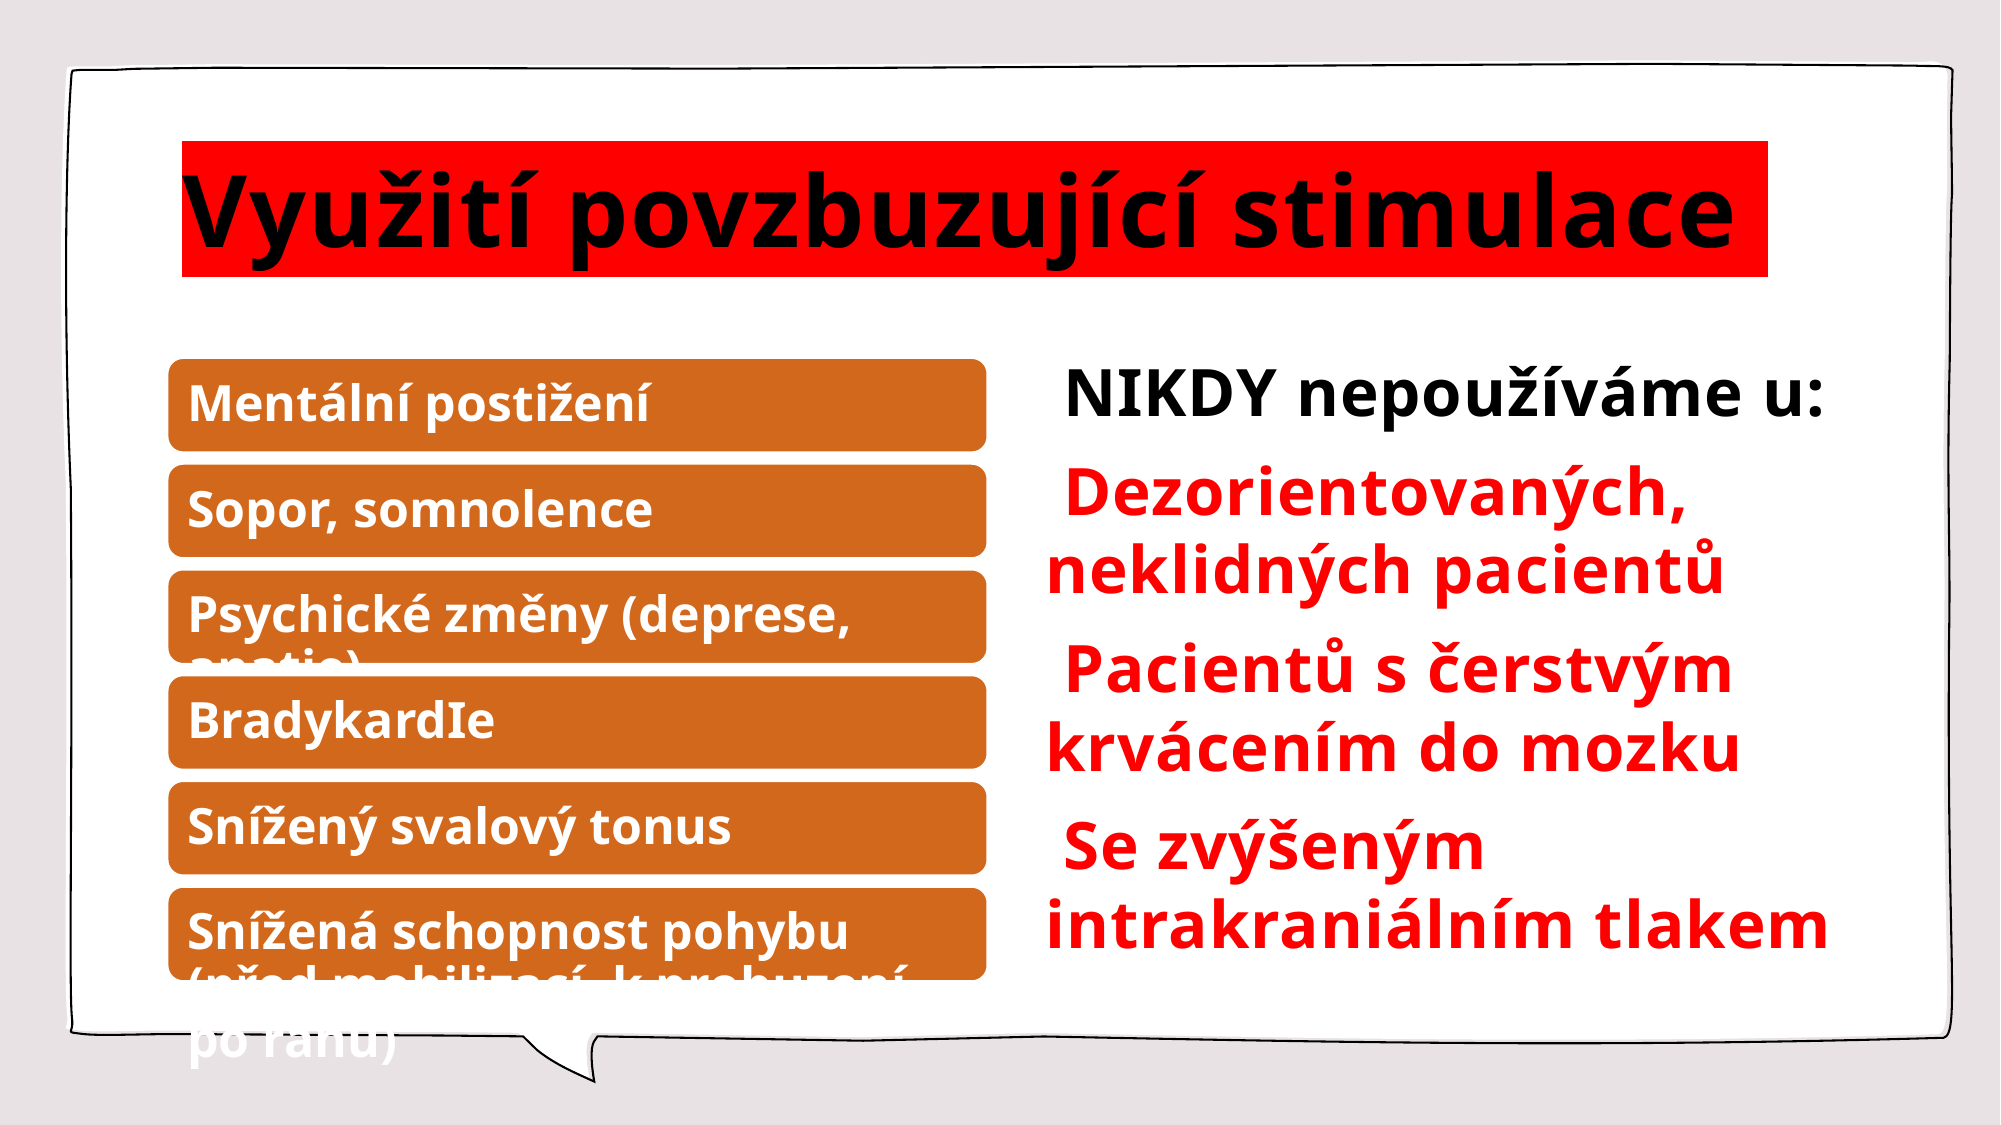

# Využití povzbuzující stimulace
 NIKDY nepoužíváme u:
 Dezorientovaných, neklidných pacientů
 Pacientů s čerstvým krvácením do mozku
 Se zvýšeným intrakraniálním tlakem
Mentální postižení
Sopor, somnolence
Psychické změny (deprese, apatie)
BradykardIe
Snížený svalový tonus
Snížená schopnost pohybu (před mobilizací, k probuzení po ránu)